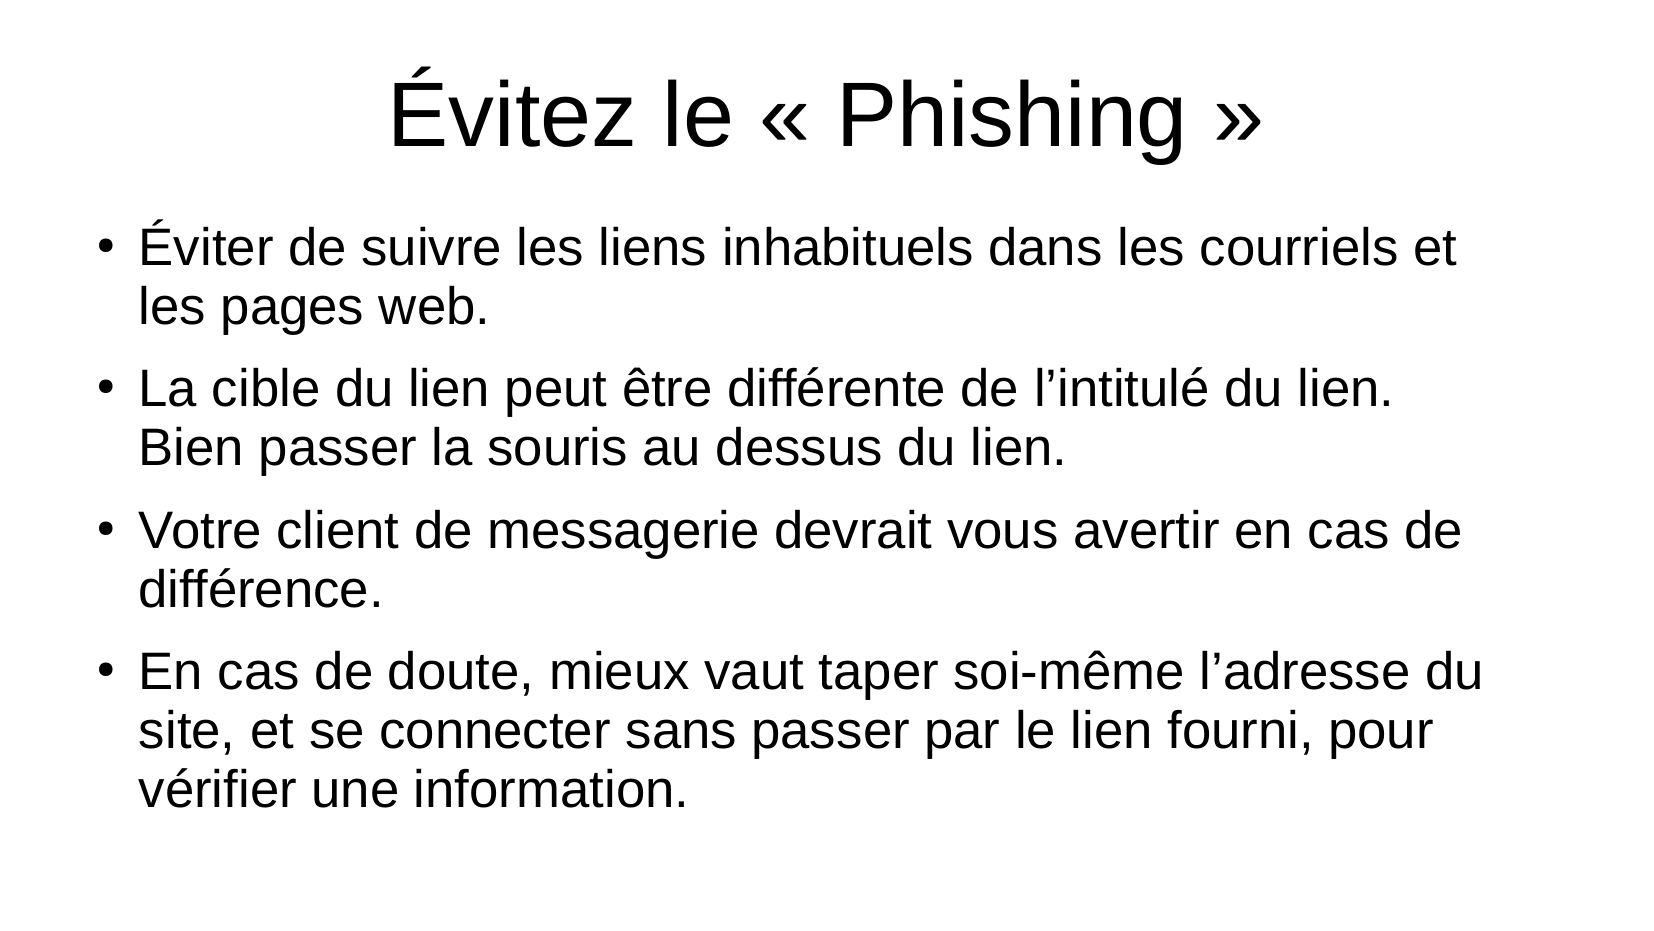

# Évitez le « Phishing »
Éviter de suivre les liens inhabituels dans les courriels et les pages web.
La cible du lien peut être différente de l’intitulé du lien. Bien passer la souris au dessus du lien.
Votre client de messagerie devrait vous avertir en cas de différence.
En cas de doute, mieux vaut taper soi-même l’adresse du site, et se connecter sans passer par le lien fourni, pour vérifier une information.